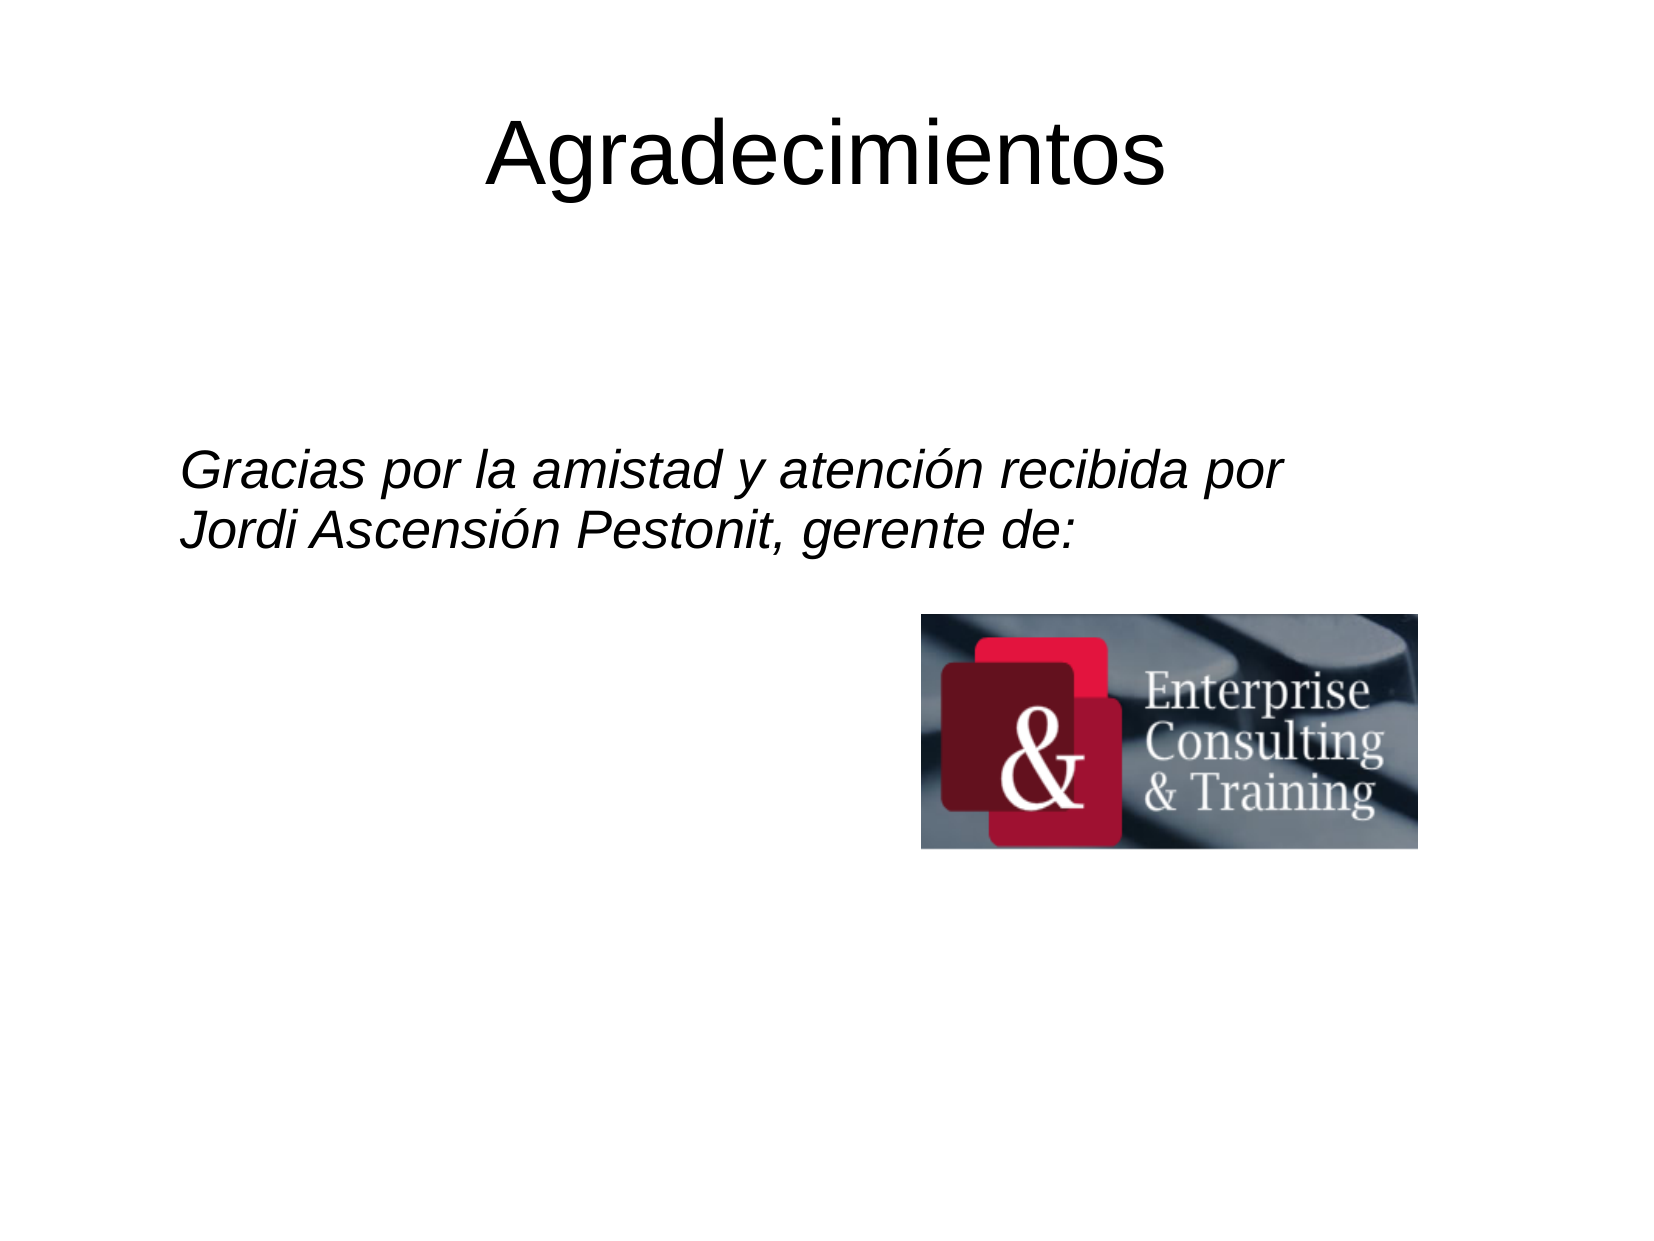

# Agradecimientos
Gracias por la amistad y atención recibida por
Jordi Ascensión Pestonit, gerente de: